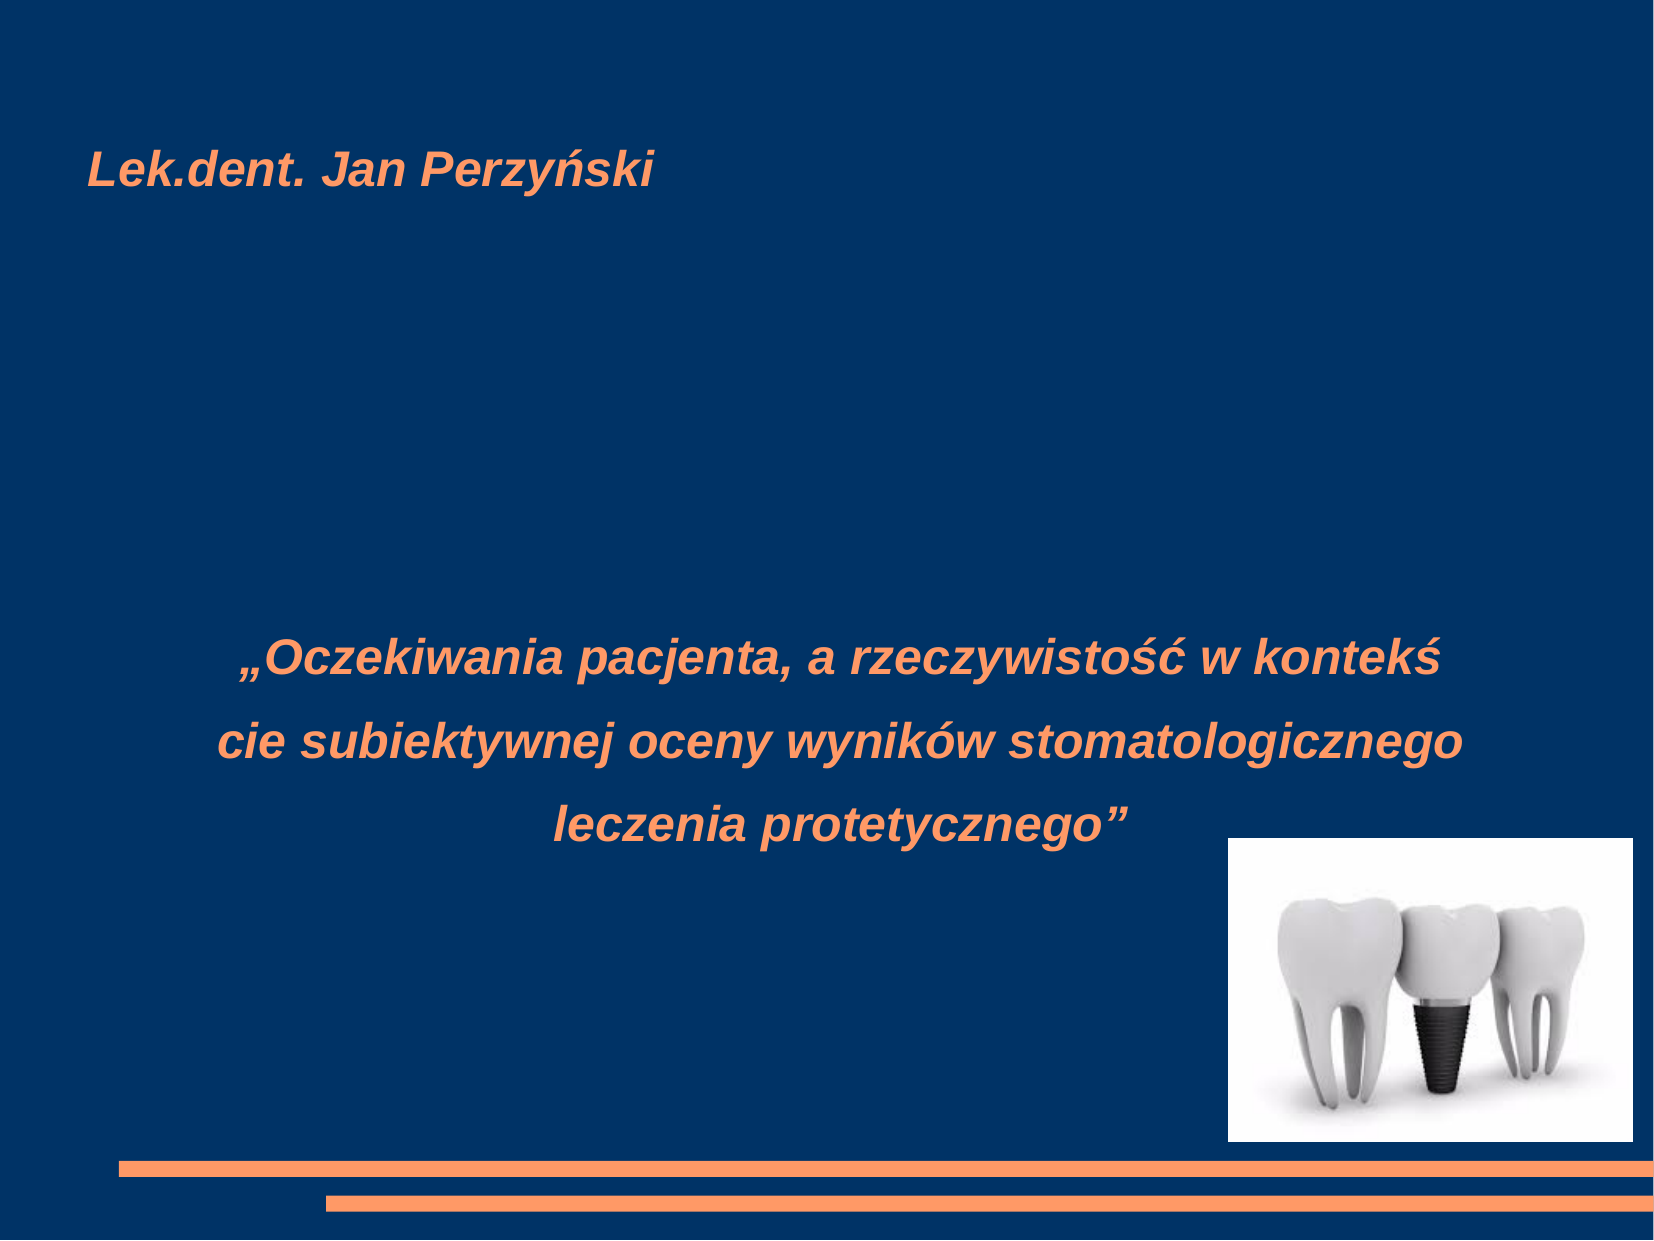

# Lek.dent. Jan Perzyński
„Oczekiwania pacjenta, a rzeczywistość w kontekś
cie subiektywnej oceny wyników stomatologicznego leczenia protetycznego”